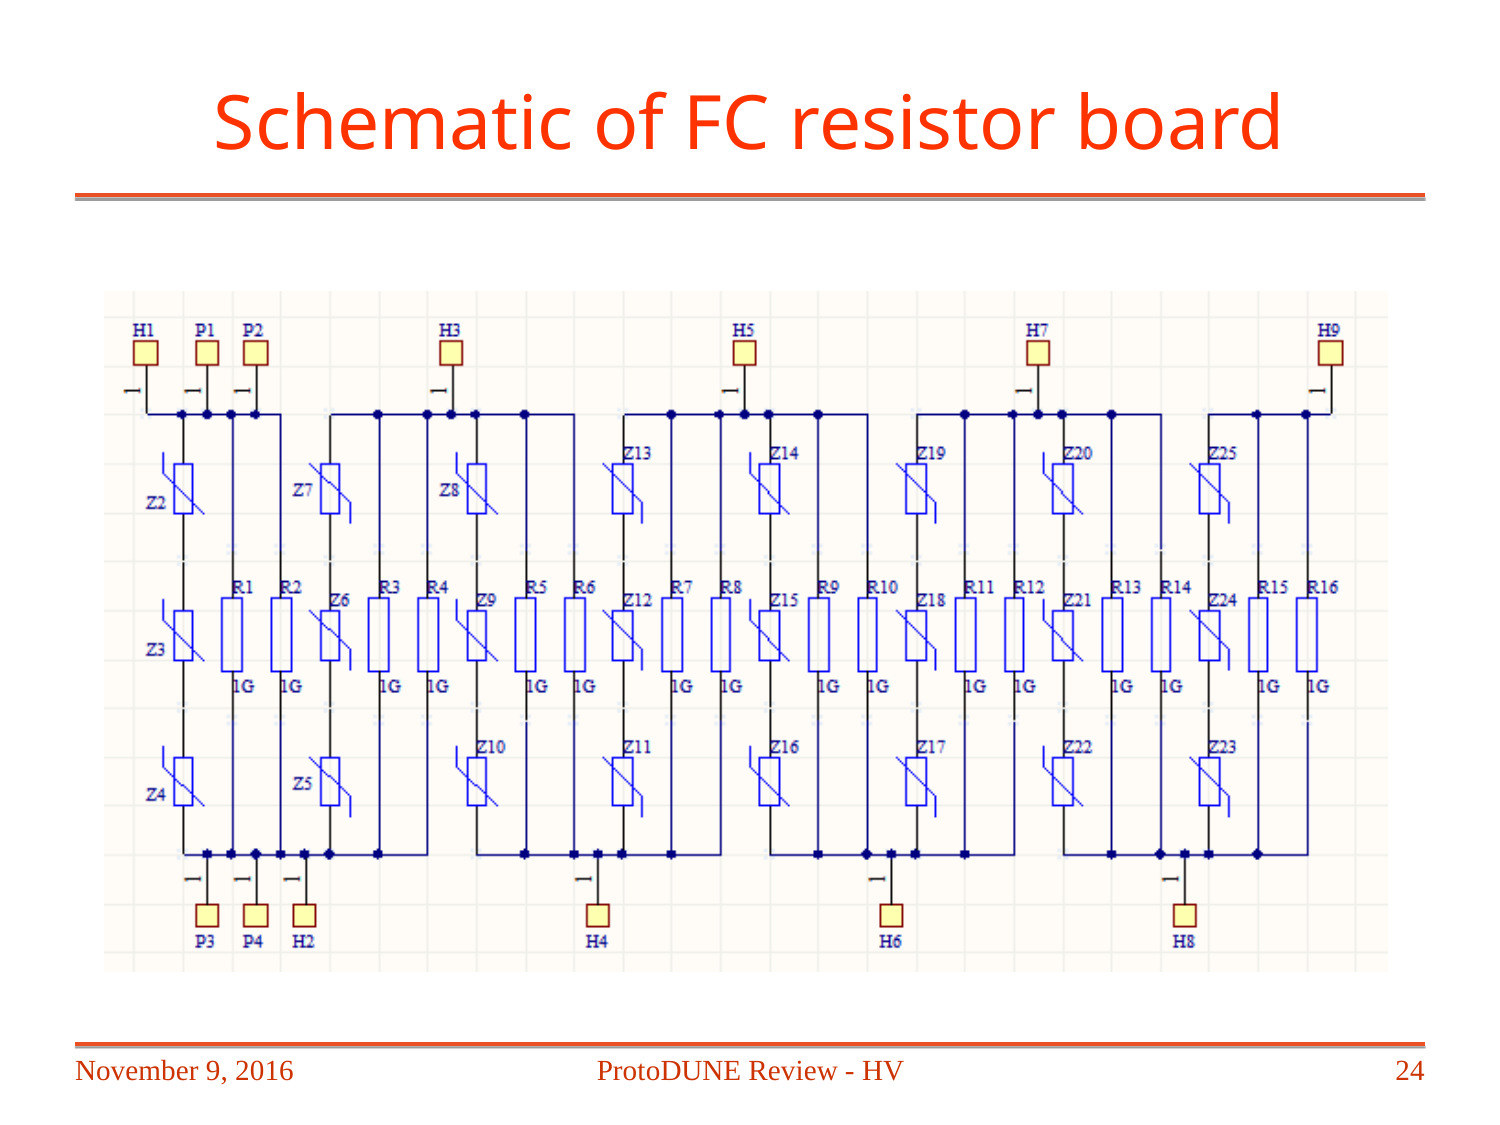

# Schematic of FC resistor board
November 9, 2016
ProtoDUNE Review - HV
24